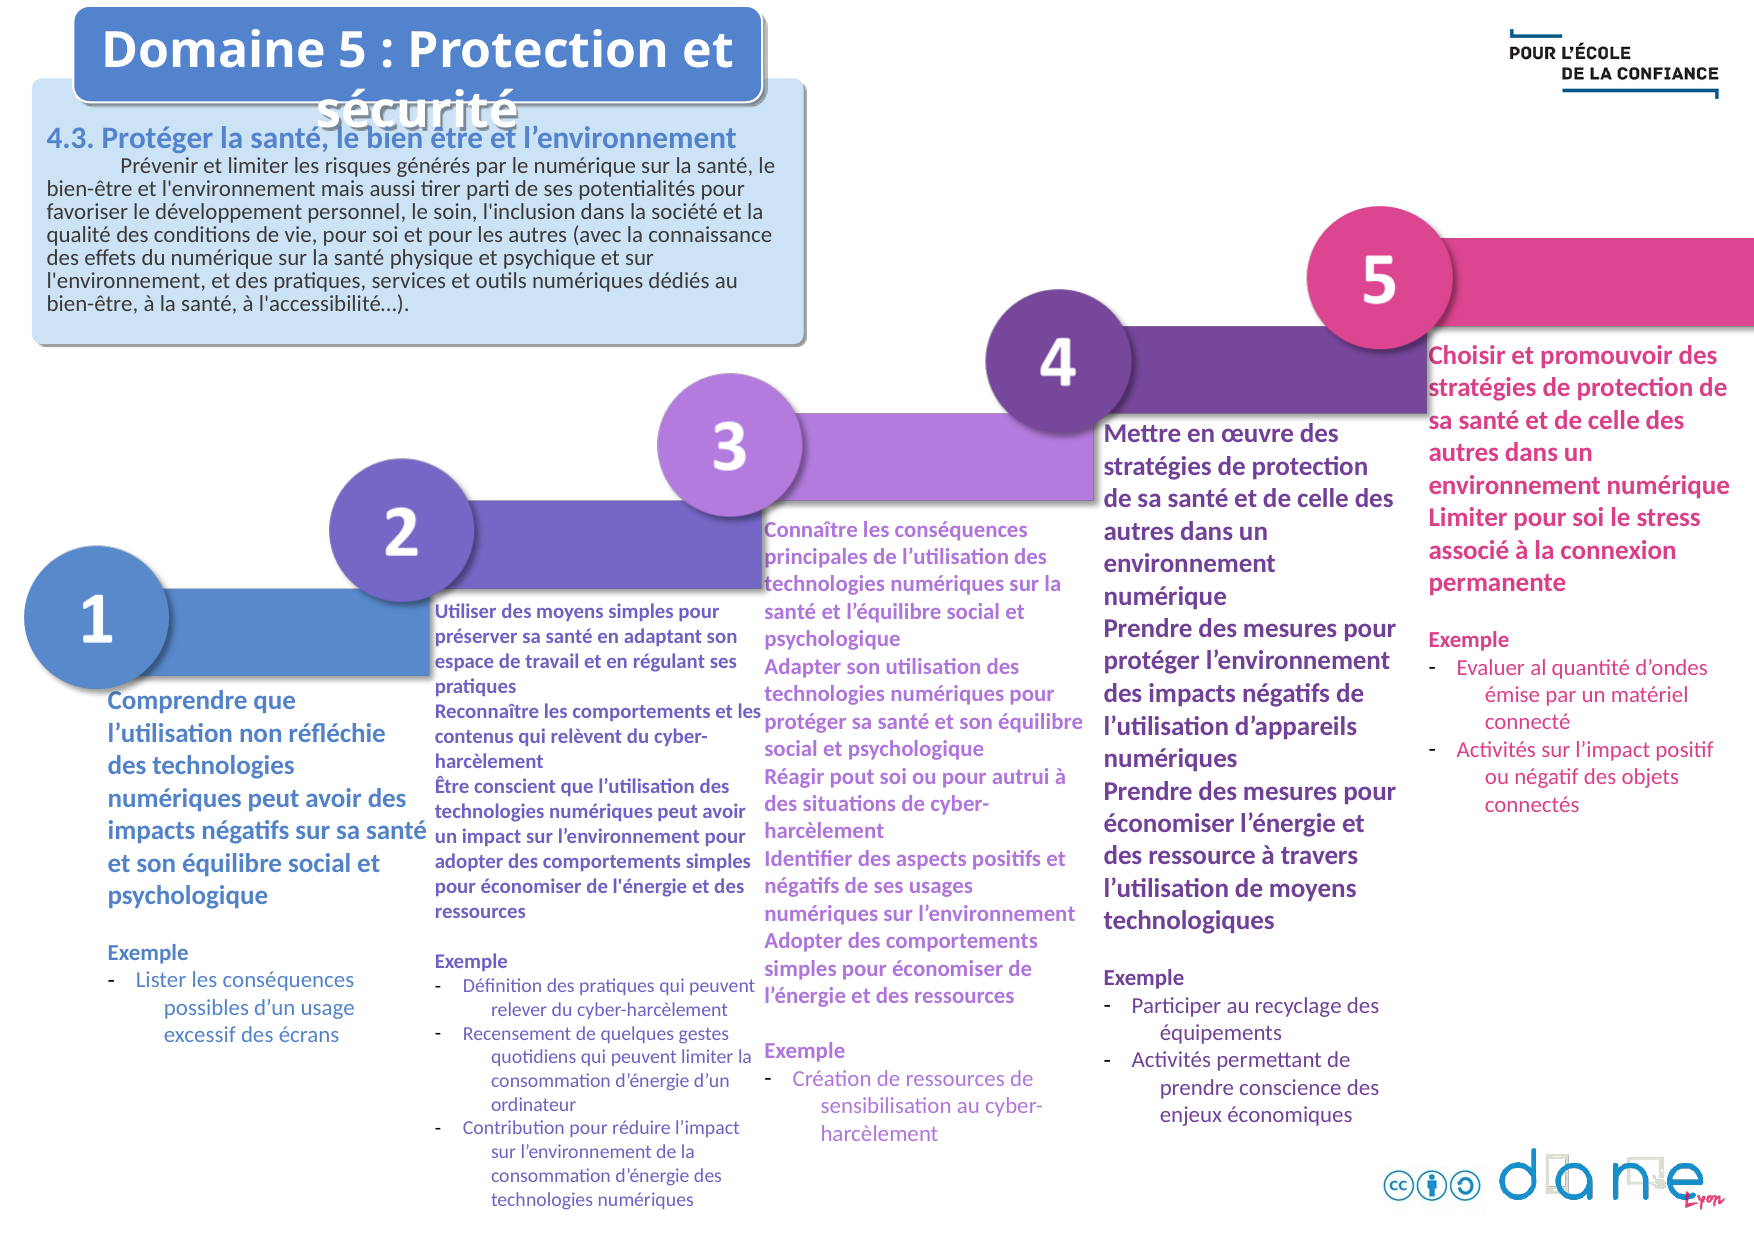

Domaine 5 : Protection et sécurité
4.3. Protéger la santé, le bien être et l’environnement
	Prévenir et limiter les risques générés par le numérique sur la santé, le bien-être et l'environnement mais aussi tirer parti de ses potentialités pour favoriser le développement personnel, le soin, l'inclusion dans la société et la qualité des conditions de vie, pour soi et pour les autres (avec la connaissance des effets du numérique sur la santé physique et psychique et sur l'environnement, et des pratiques, services et outils numériques dédiés au bien-être, à la santé, à l'accessibilité…).
Choisir et promouvoir des stratégies de protection de sa santé et de celle des autres dans un environnement numérique
Limiter pour soi le stress associé à la connexion permanente
Exemple
Evaluer al quantité d’ondes émise par un matériel connecté
Activités sur l’impact positif ou négatif des objets connectés
Mettre en œuvre des stratégies de protection de sa santé et de celle des autres dans un environnement numérique
Prendre des mesures pour protéger l’environnement des impacts négatifs de l’utilisation d’appareils numériques
Prendre des mesures pour économiser l’énergie et des ressource à travers l’utilisation de moyens technologiques
Exemple
Participer au recyclage des équipements
Activités permettant de prendre conscience des enjeux économiques
Connaître les conséquences principales de l’utilisation des technologies numériques sur la santé et l’équilibre social et psychologique
Adapter son utilisation des technologies numériques pour protéger sa santé et son équilibre social et psychologique
Réagir pout soi ou pour autrui à des situations de cyber-harcèlement
Identifier des aspects positifs et négatifs de ses usages numériques sur l’environnement
Adopter des comportements simples pour économiser de l’énergie et des ressources
Exemple
Création de ressources de sensibilisation au cyber-harcèlement
Utiliser des moyens simples pour préserver sa santé en adaptant son espace de travail et en régulant ses pratiques
Reconnaître les comportements et les contenus qui relèvent du cyber-harcèlement
Être conscient que l’utilisation des technologies numériques peut avoir un impact sur l’environnement pour adopter des comportements simples pour économiser de l'énergie et des ressources
Exemple
Définition des pratiques qui peuvent relever du cyber-harcèlement
Recensement de quelques gestes quotidiens qui peuvent limiter la consommation d’énergie d’un ordinateur
Contribution pour réduire l’impact sur l’environnement de la consommation d’énergie des technologies numériques
Comprendre que l’utilisation non réfléchie des technologies numériques peut avoir des impacts négatifs sur sa santé et son équilibre social et psychologique
Exemple
Lister les conséquences possibles d’un usage excessif des écrans